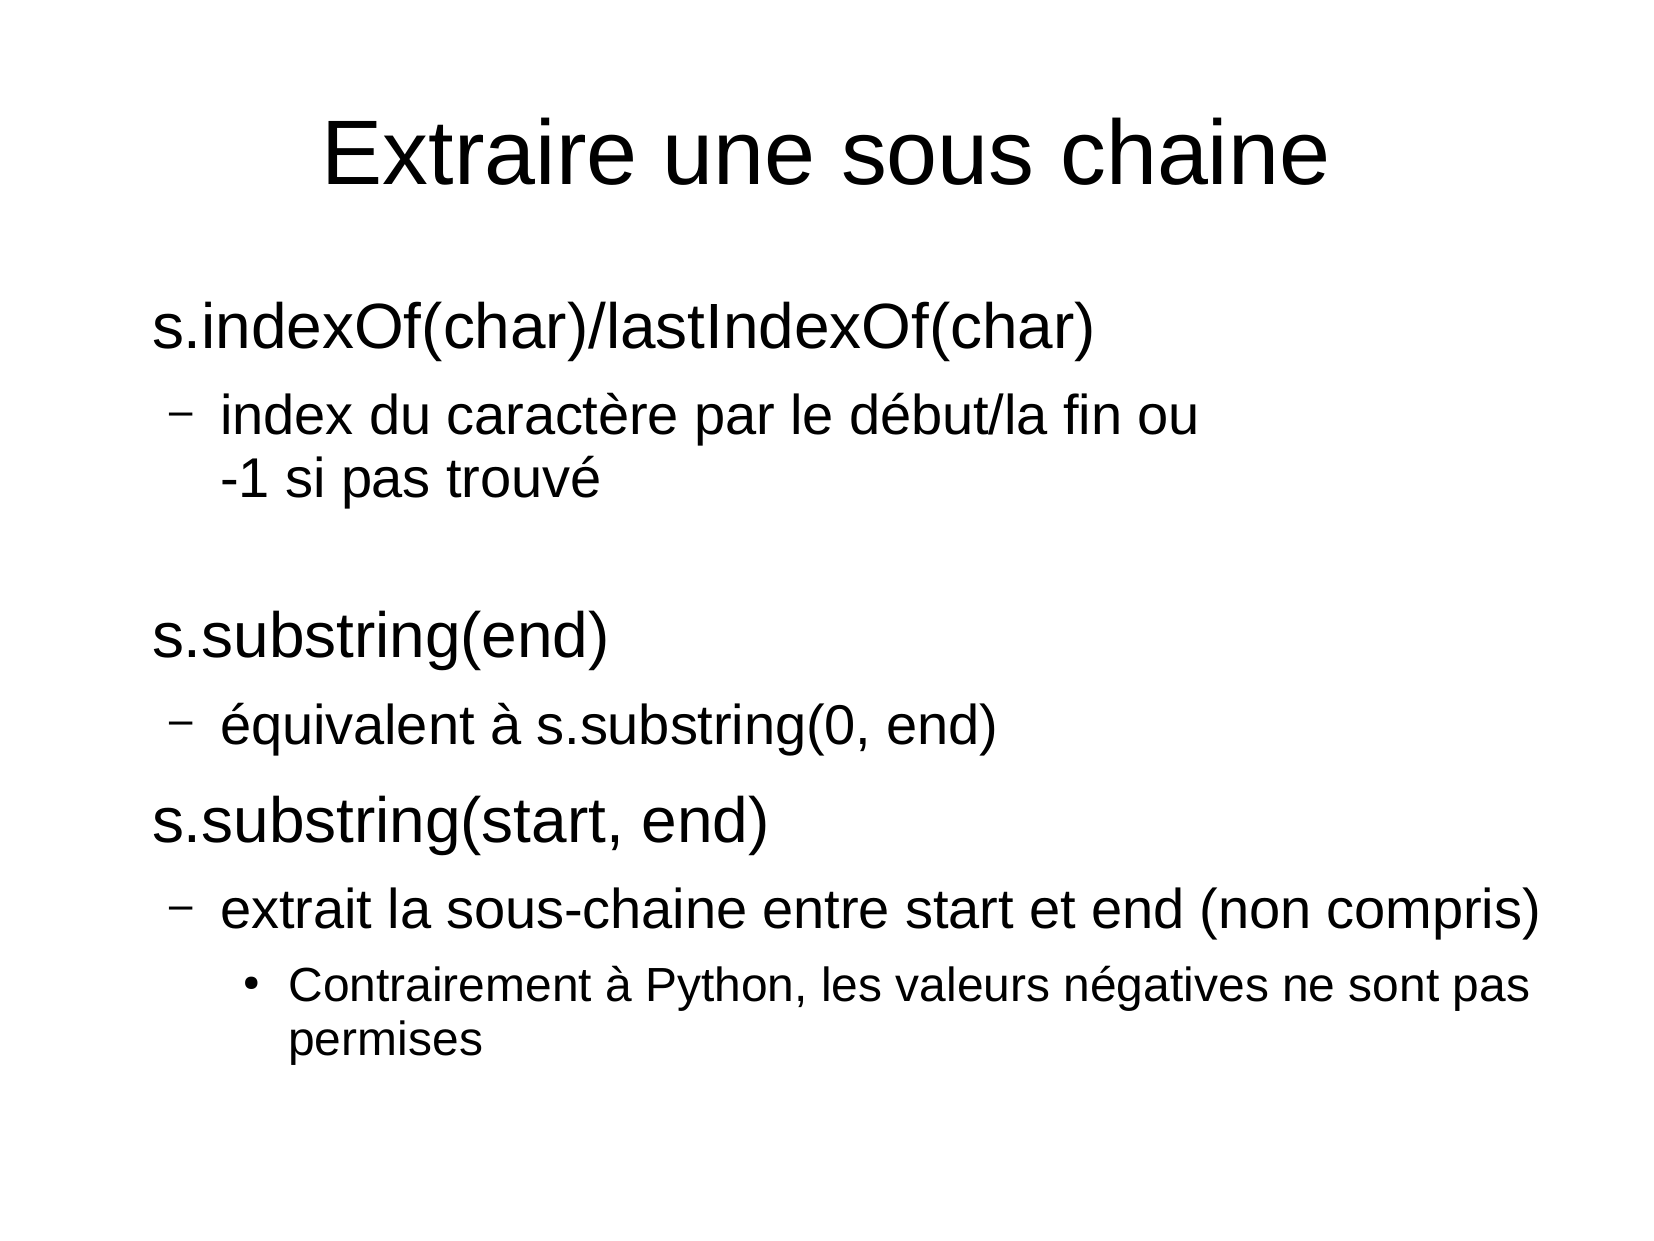

# Extraire une sous chaine
s.indexOf(char)/lastIndexOf(char)
index du caractère par le début/la fin ou
-1 si pas trouvé
s.substring(end)
équivalent à s.substring(0, end)
s.substring(start, end)
extrait la sous-chaine entre start et end (non compris)
Contrairement à Python, les valeurs négatives ne sont pas permises